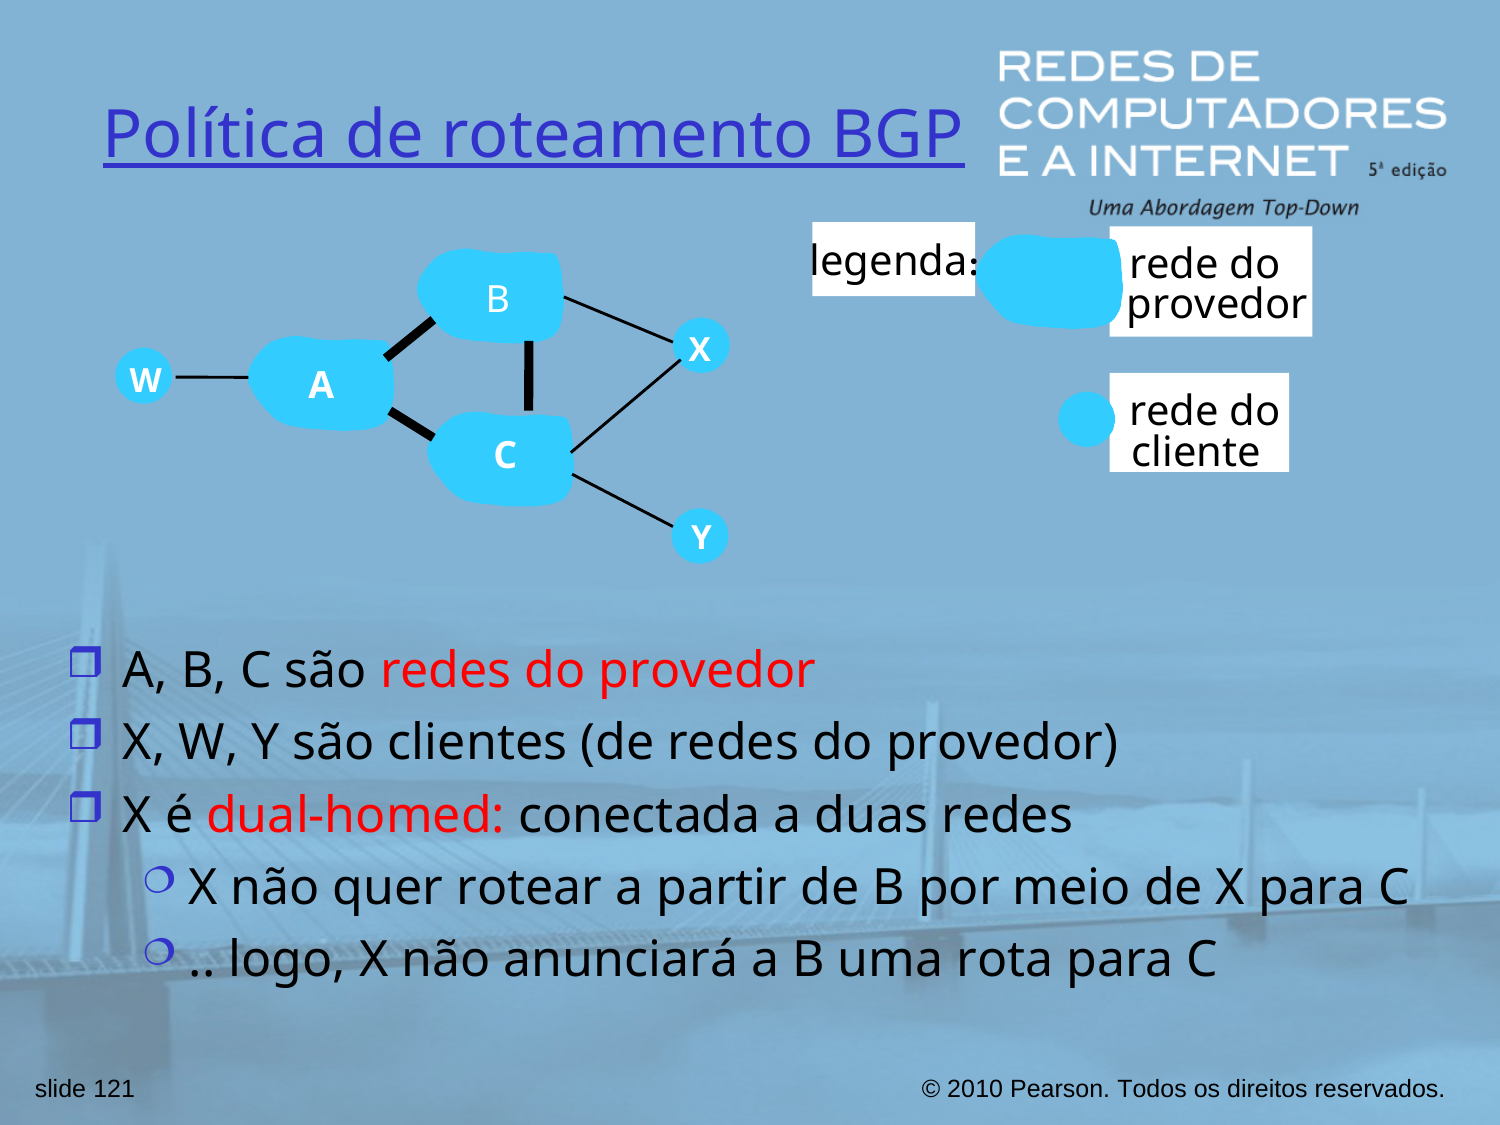

# Política de roteamento BGP
legenda:
rede do
B
provedor
X
W
A
rede do
cliente
C
Y
A, B, C são redes do provedor
X, W, Y são clientes (de redes do provedor)
X é dual-homed: conectada a duas redes
X não quer rotear a partir de B por meio de X para C
.. logo, X não anunciará a B uma rota para C